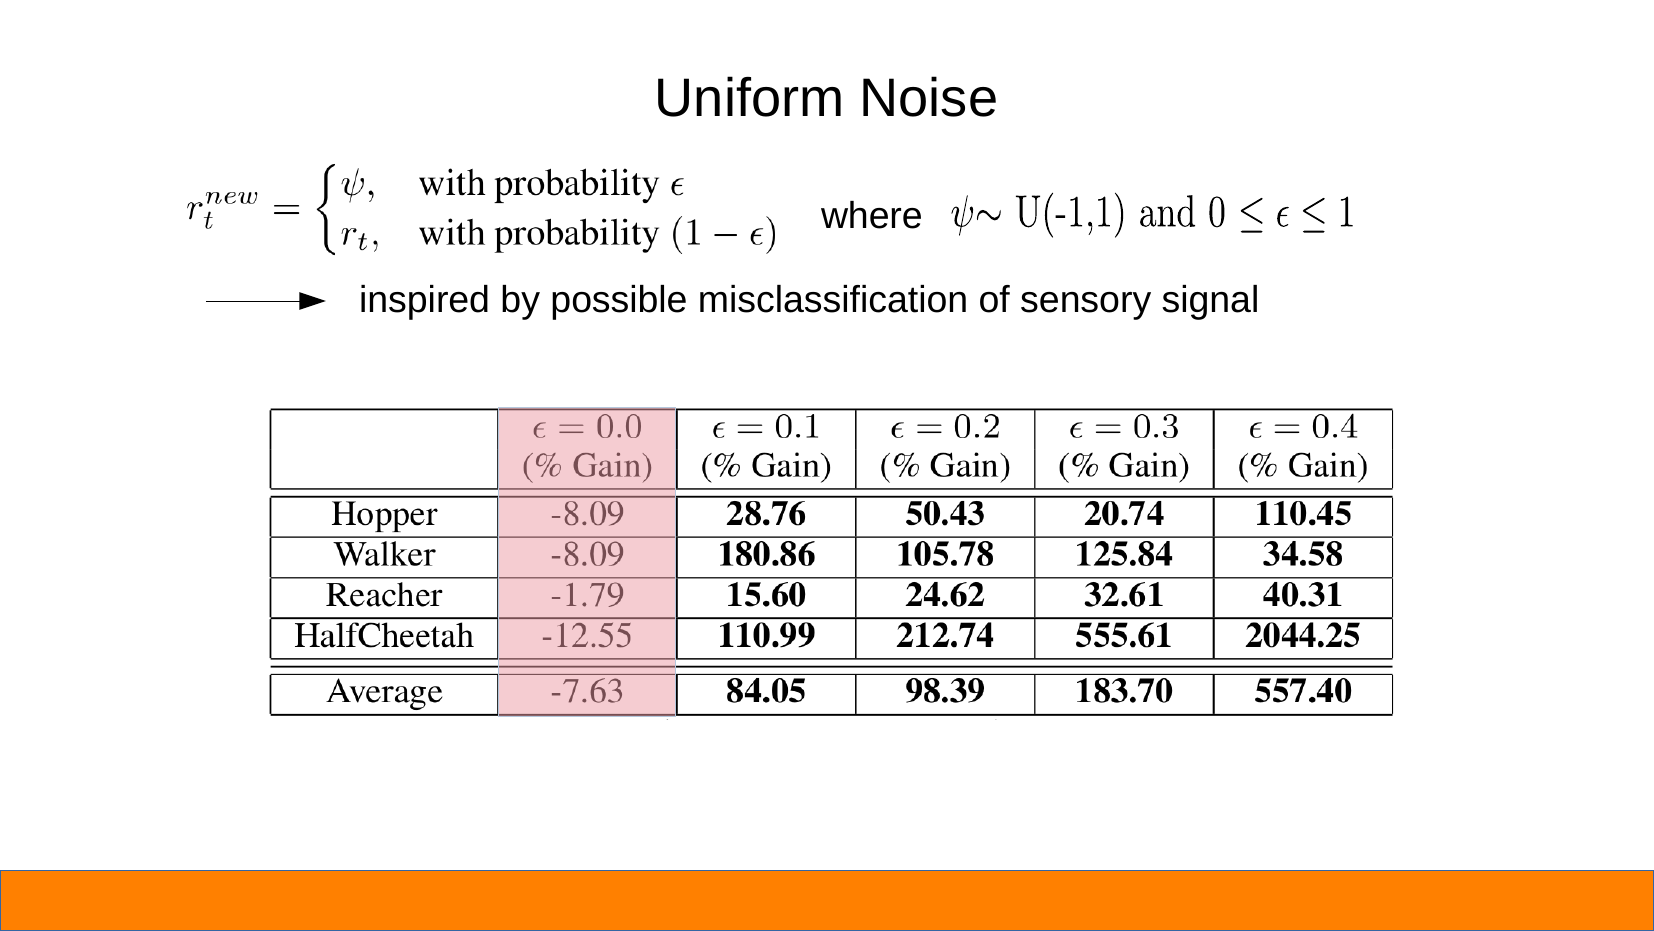

Uniform Noise
 where
 inspired by possible misclassification of sensory signal